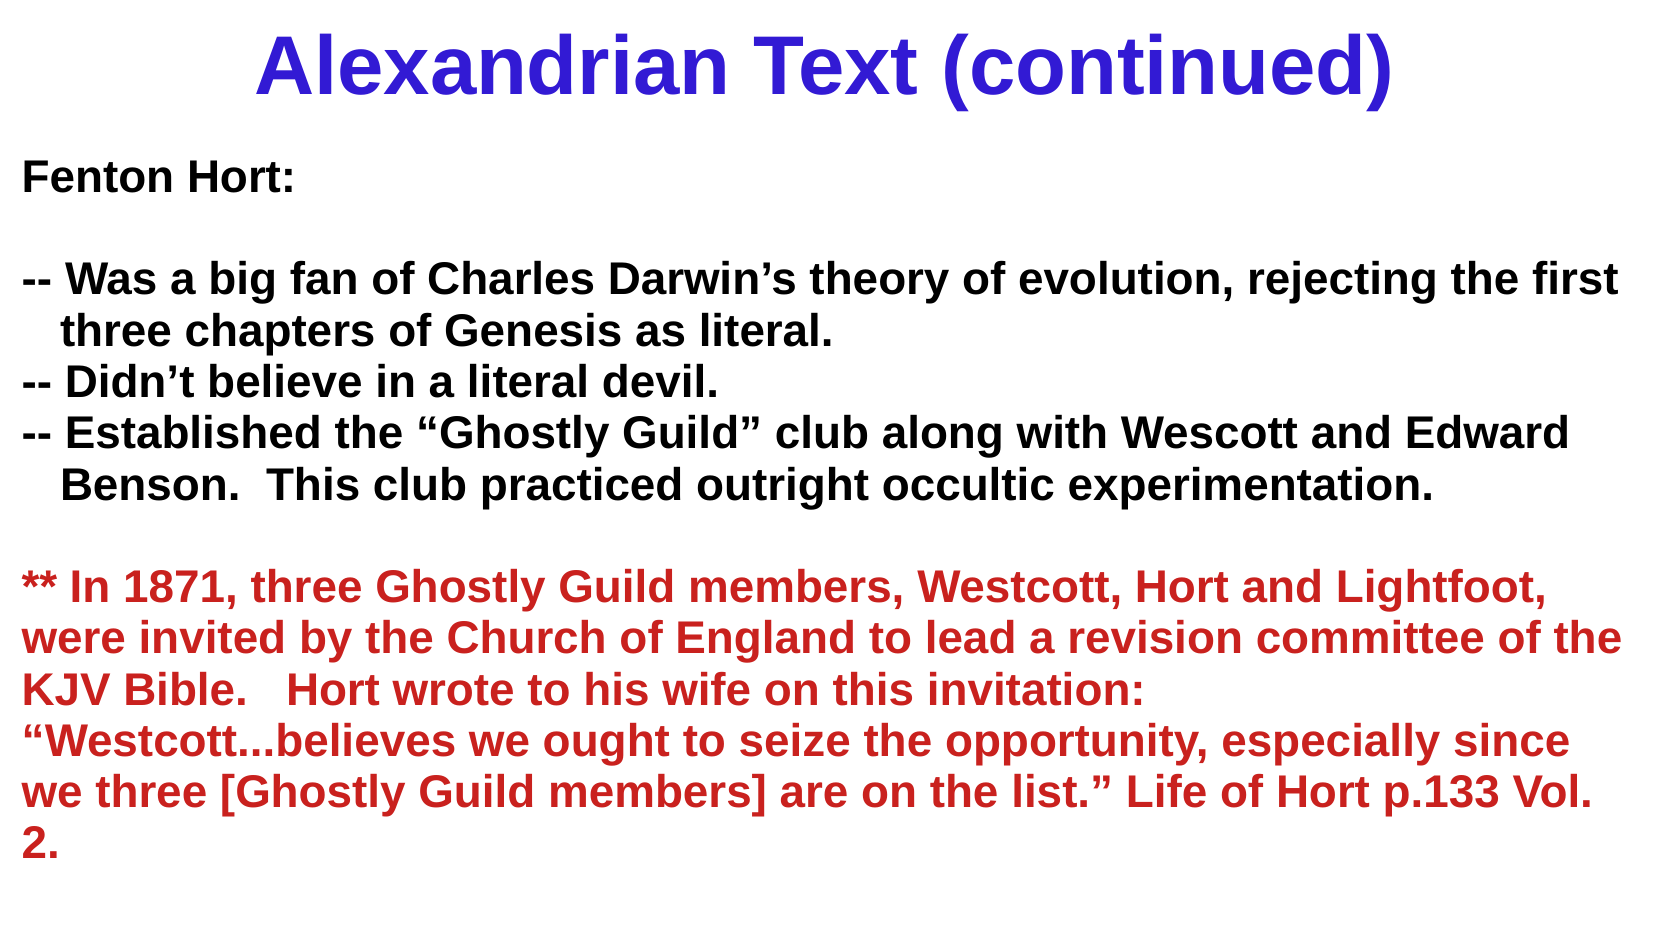

Alexandrian Text (continued)
Fenton Hort:
-- Was a big fan of Charles Darwin’s theory of evolution, rejecting the first
 three chapters of Genesis as literal.
-- Didn’t believe in a literal devil.
-- Established the “Ghostly Guild” club along with Wescott and Edward
 Benson. This club practiced outright occultic experimentation.
** In 1871, three Ghostly Guild members, Westcott, Hort and Lightfoot, were invited by the Church of England to lead a revision committee of the KJV Bible. Hort wrote to his wife on this invitation:
“Westcott...believes we ought to seize the opportunity, especially since we three [Ghostly Guild members] are on the list.” Life of Hort p.133 Vol. 2.